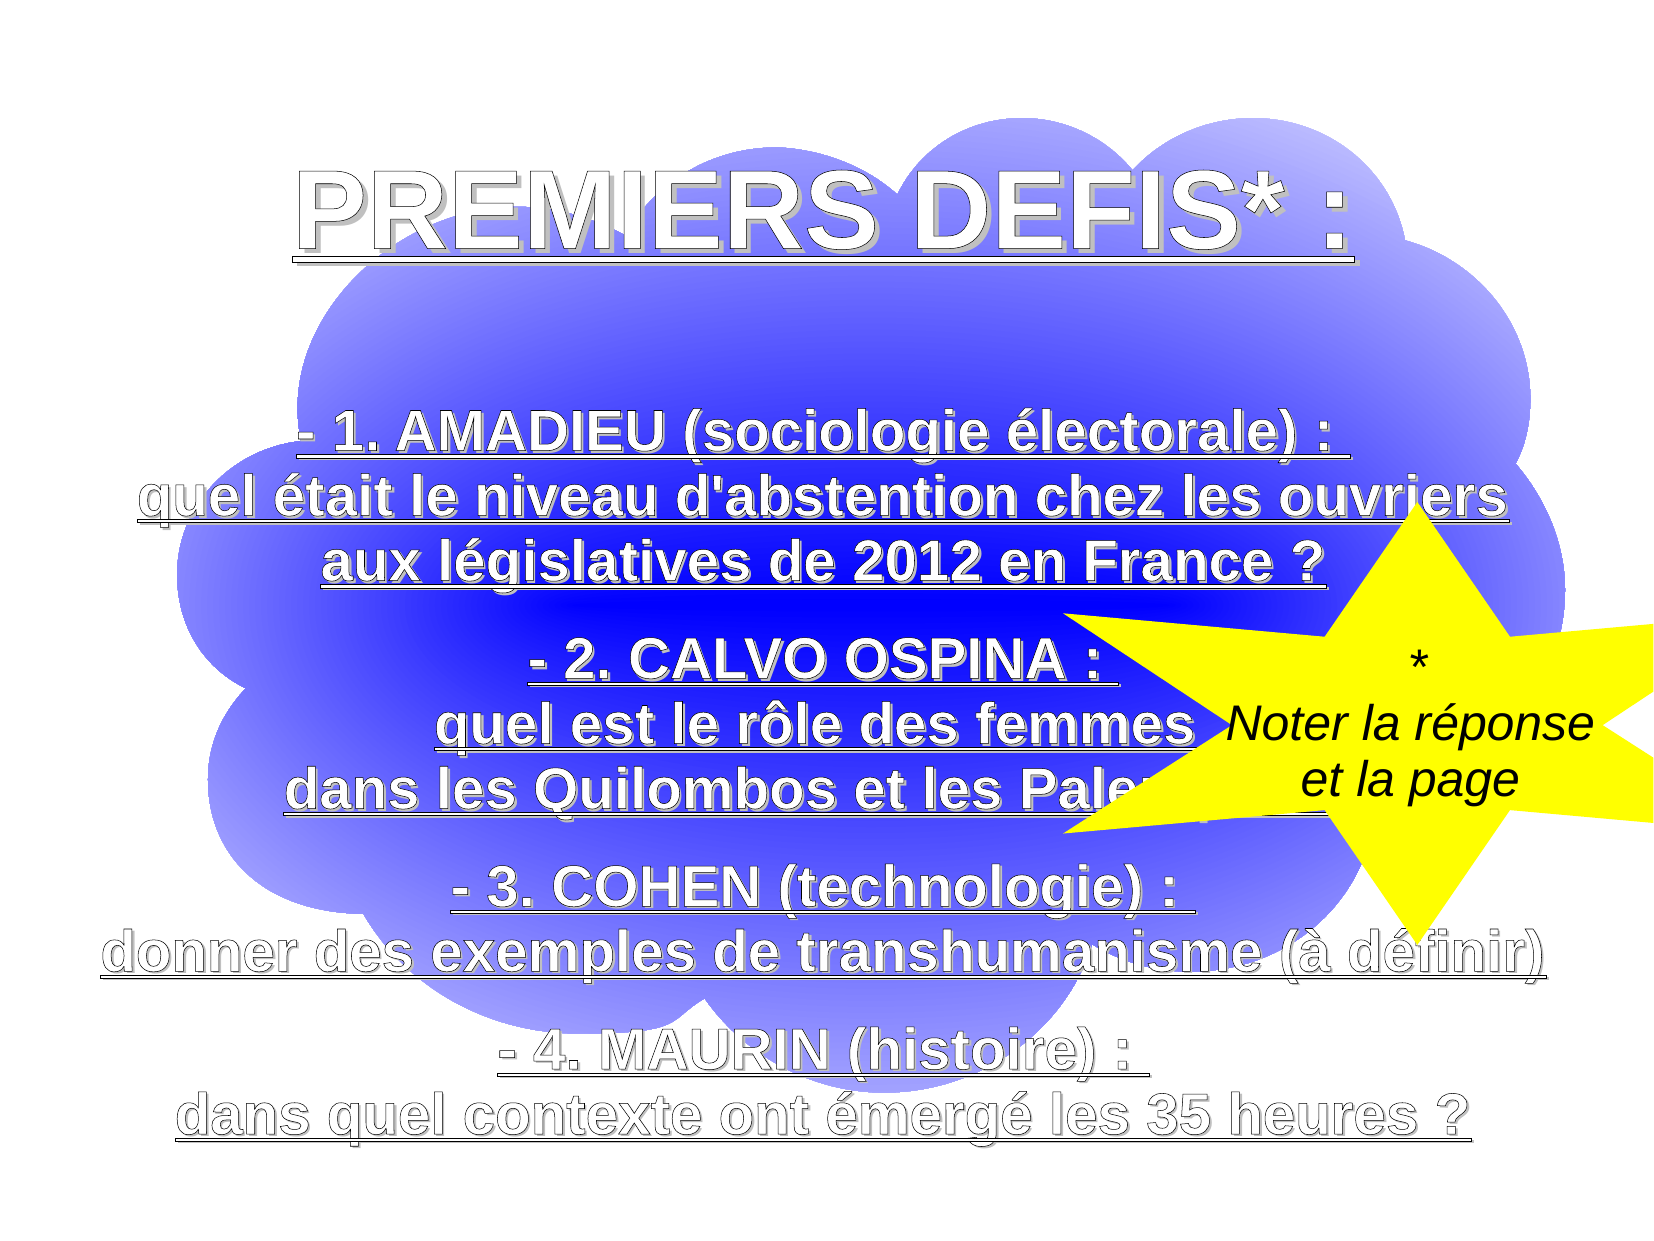

#
PREMIERS DEFIS* :
- 1. AMADIEU (sociologie électorale) :
quel était le niveau d'abstention chez les ouvriers
aux législatives de 2012 en France ?
- 2. CALVO OSPINA :
quel est le rôle des femmes
dans les Quilombos et les Palenques ?
- 3. COHEN (technologie) :
donner des exemples de transhumanisme (à définir)
- 4. MAURIN (histoire) :
dans quel contexte ont émergé les 35 heures ?
*
Noter la réponse
et la page